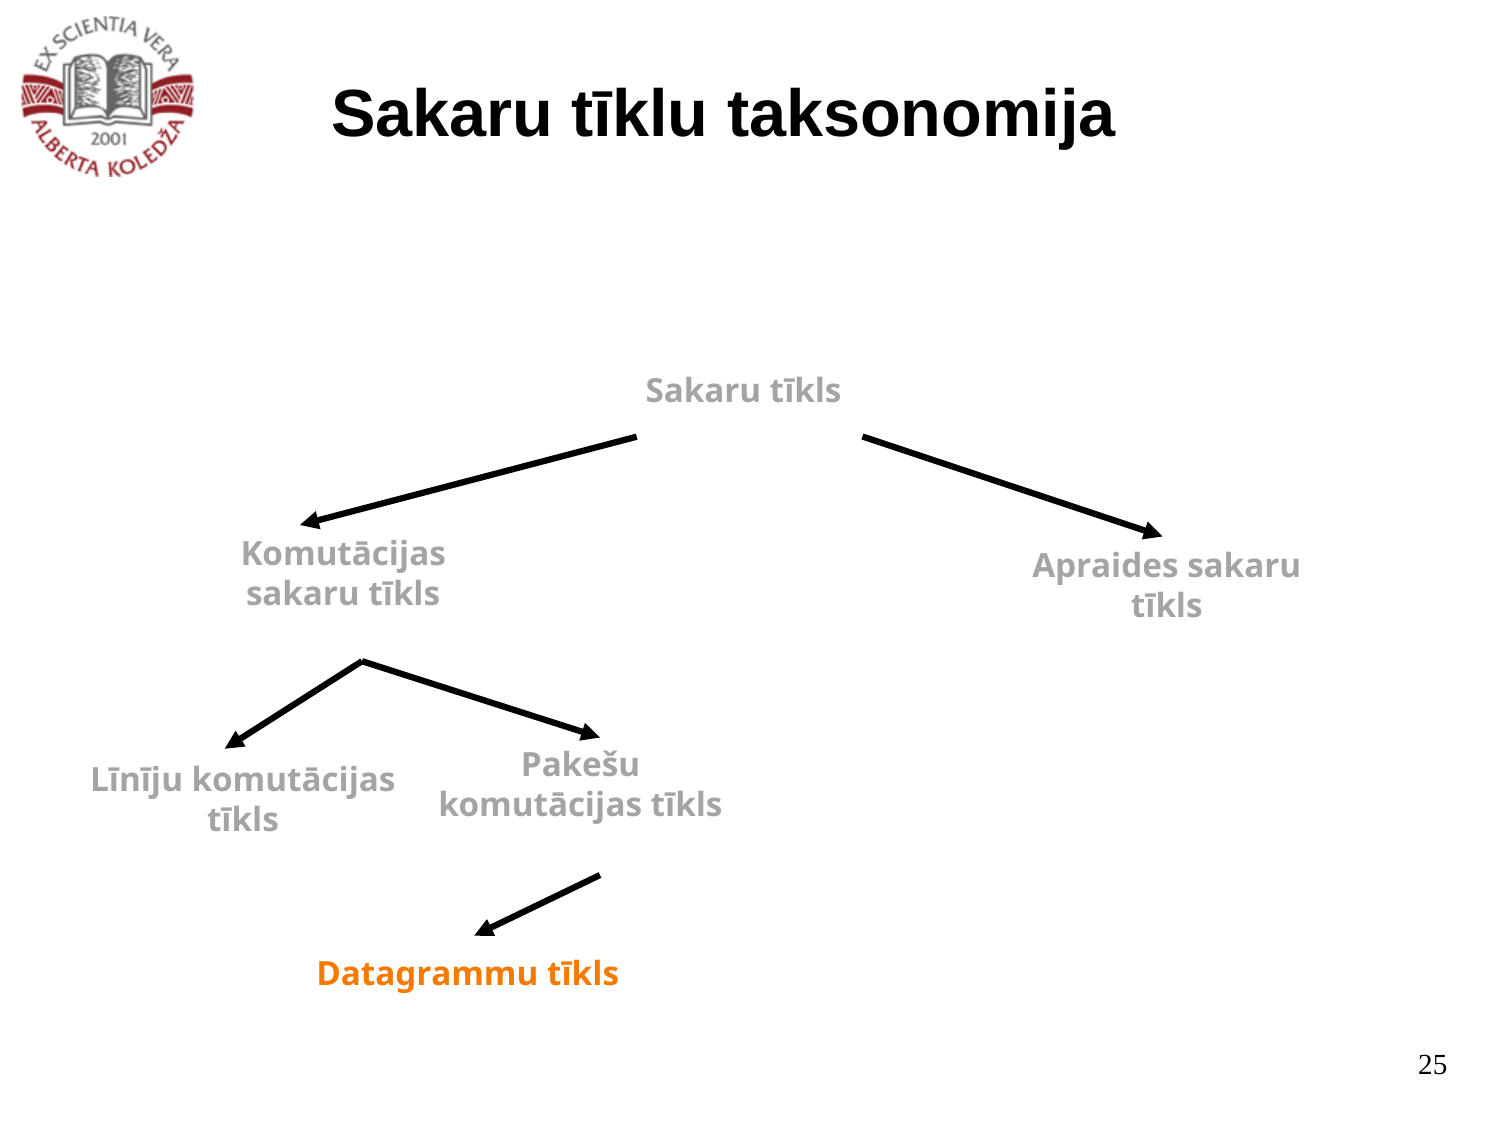

# Sakaru tīklu taksonomija
Sakaru tīkls
Komutācijas sakaru tīkls
Apraides sakaru tīkls
Pakešu komutācijas tīkls
Līnīju komutācijas tīkls
Datagrammu tīkls